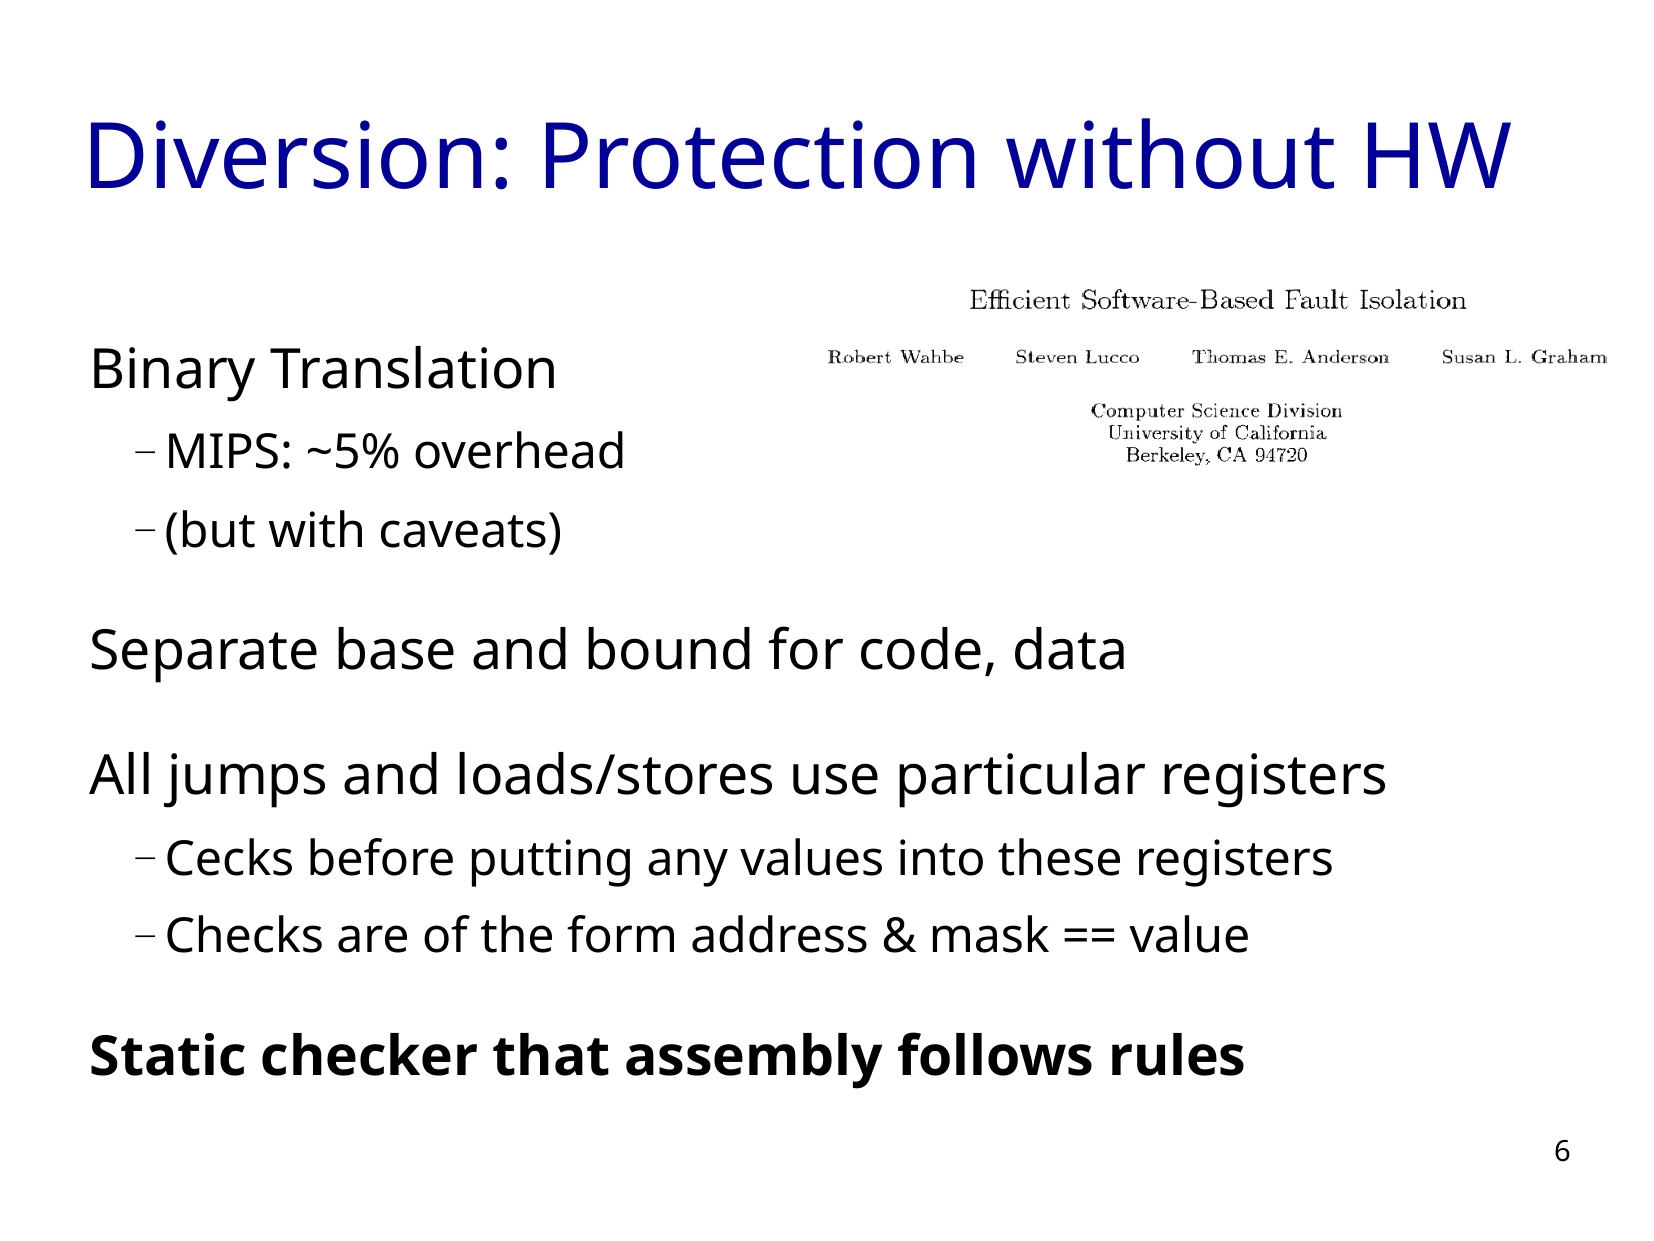

# Diversion: Protection without HW
Binary Translation
MIPS: ~5% overhead
(but with caveats)
Separate base and bound for code, data
All jumps and loads/stores use particular registers
Cecks before putting any values into these registers
Checks are of the form address & mask == value
Static checker that assembly follows rules
6